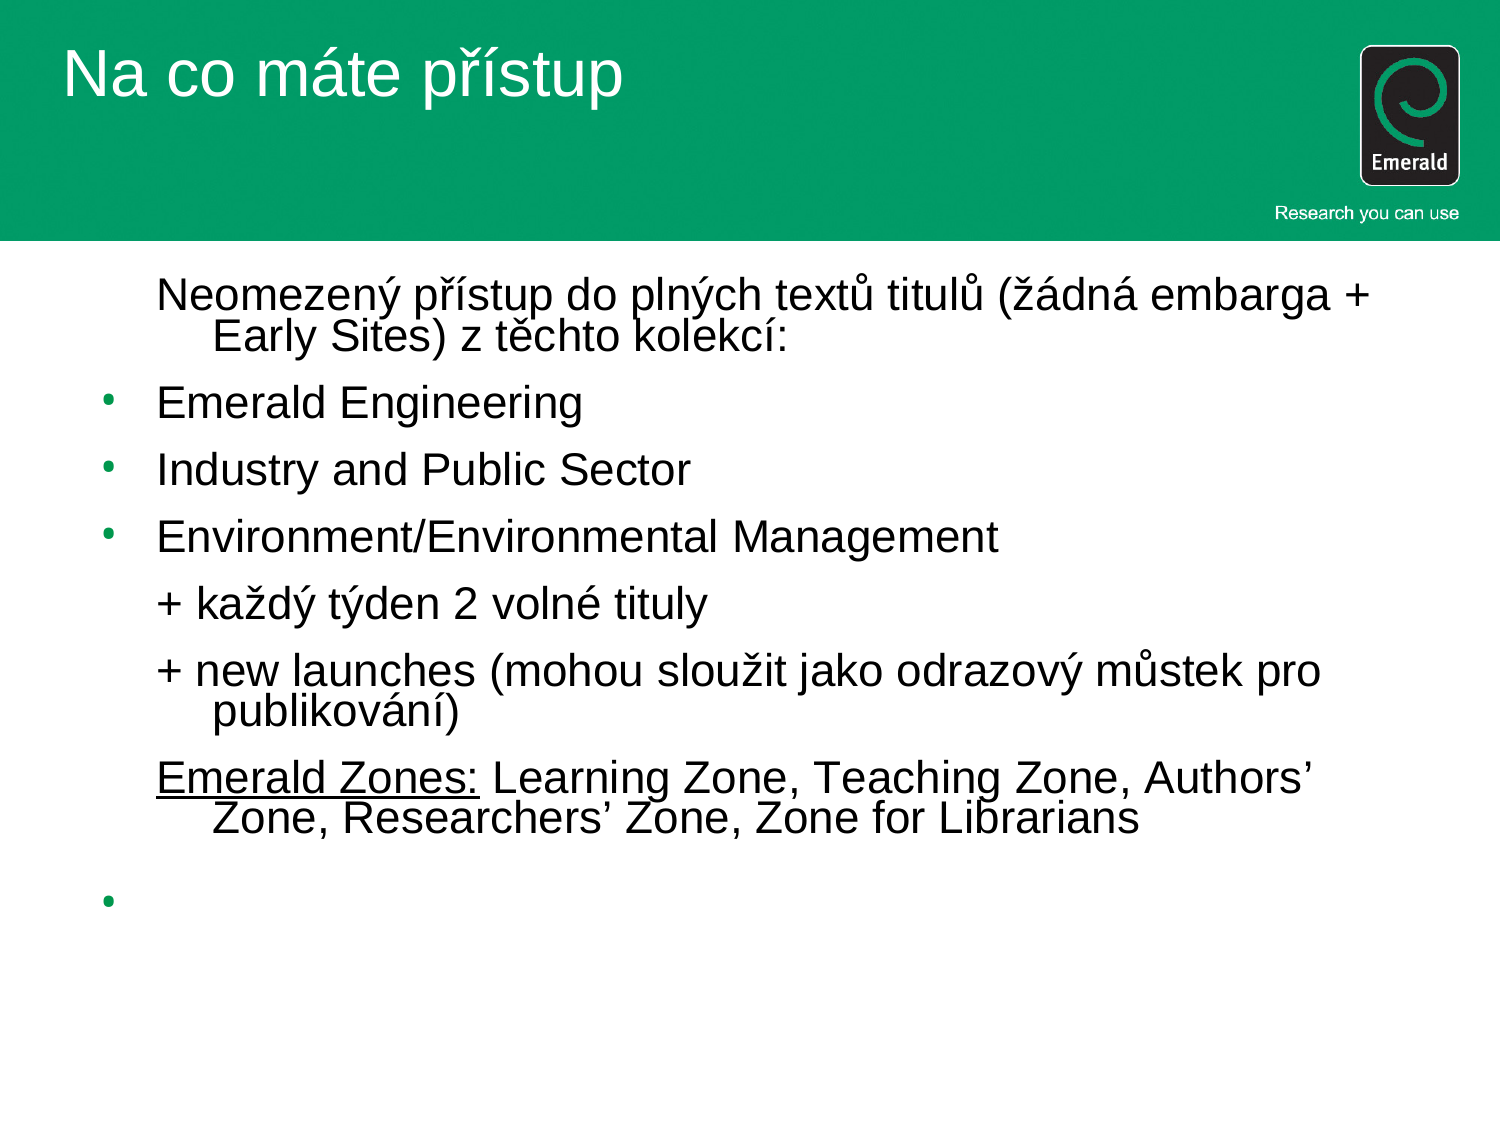

# Na co máte přístup
Neomezený přístup do plných textů titulů (žádná embarga + Early Sites) z těchto kolekcí:
Emerald Engineering
Industry and Public Sector
Environment/Environmental Management
+ každý týden 2 volné tituly
+ new launches (mohou sloužit jako odrazový můstek pro publikování)
Emerald Zones: Learning Zone, Teaching Zone, Authors’ Zone, Researchers’ Zone, Zone for Librarians